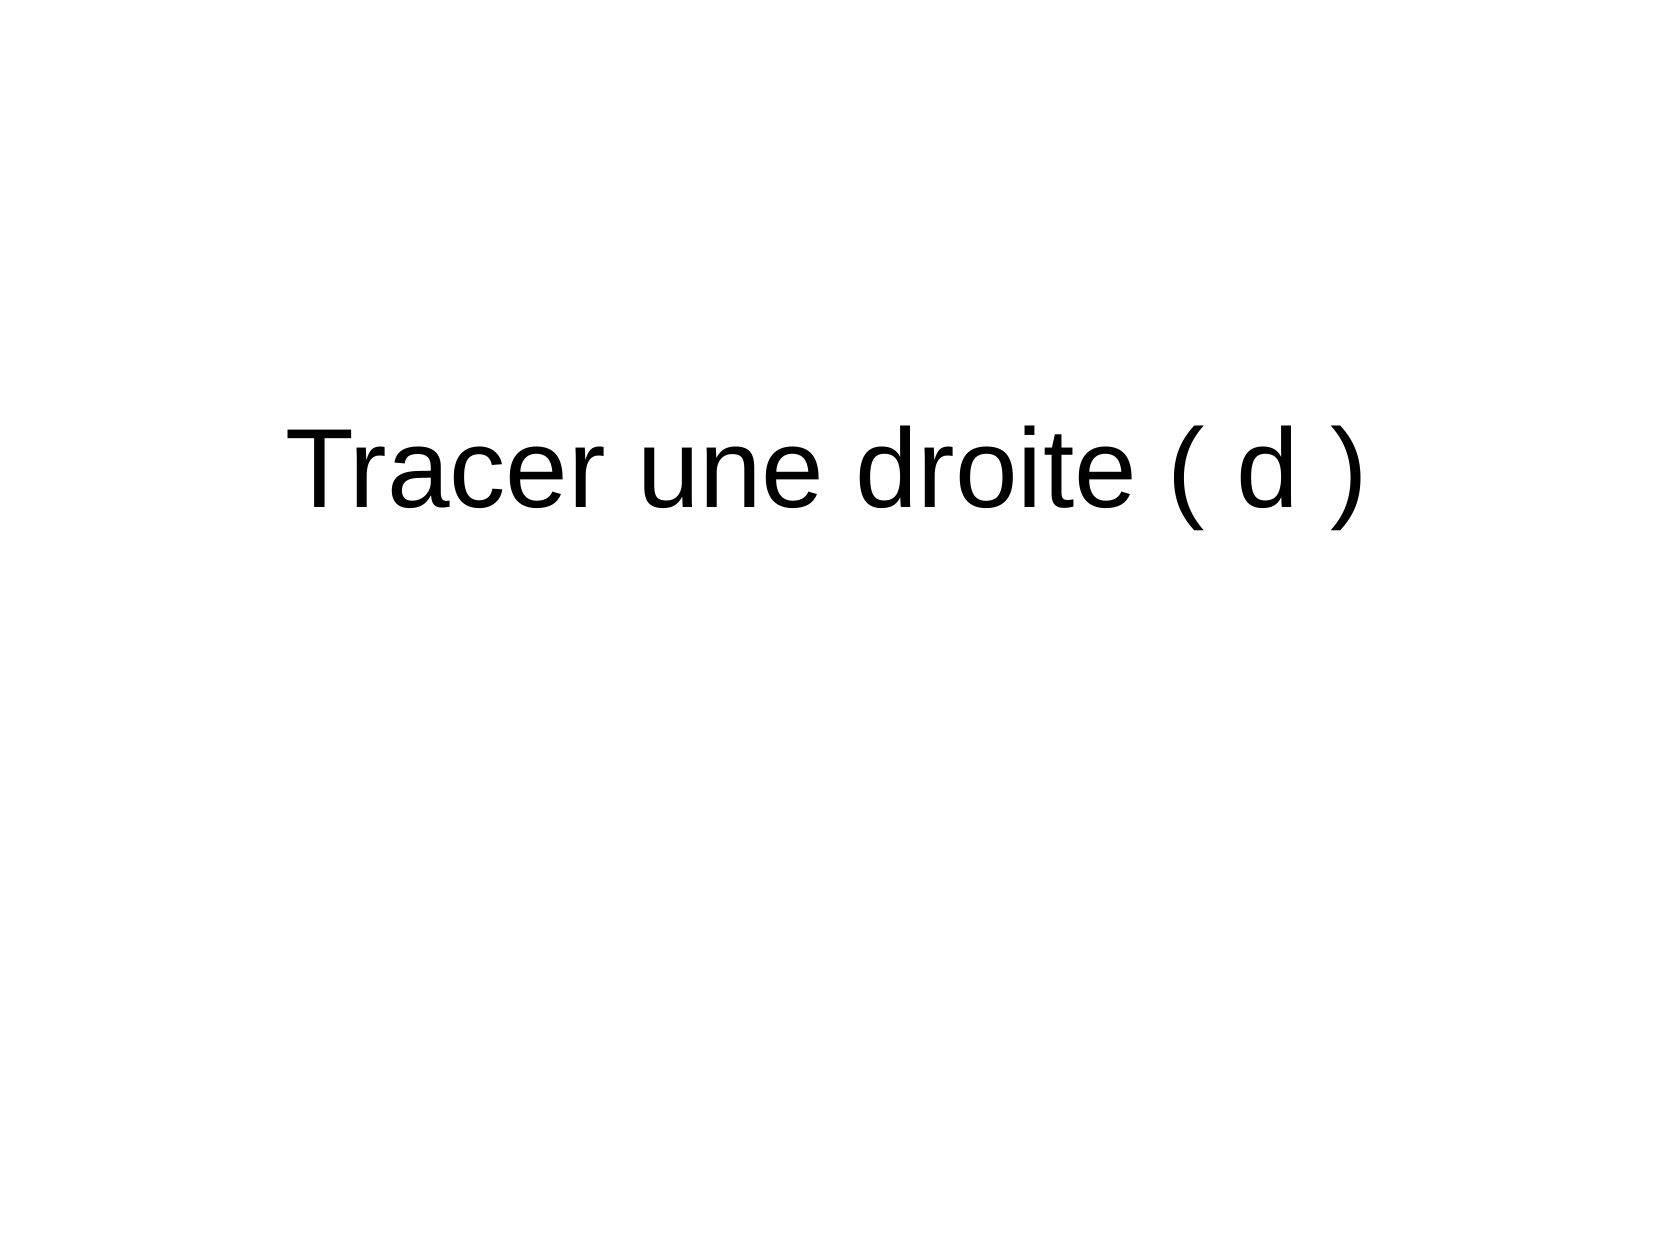

# Tracer une droite ( d )